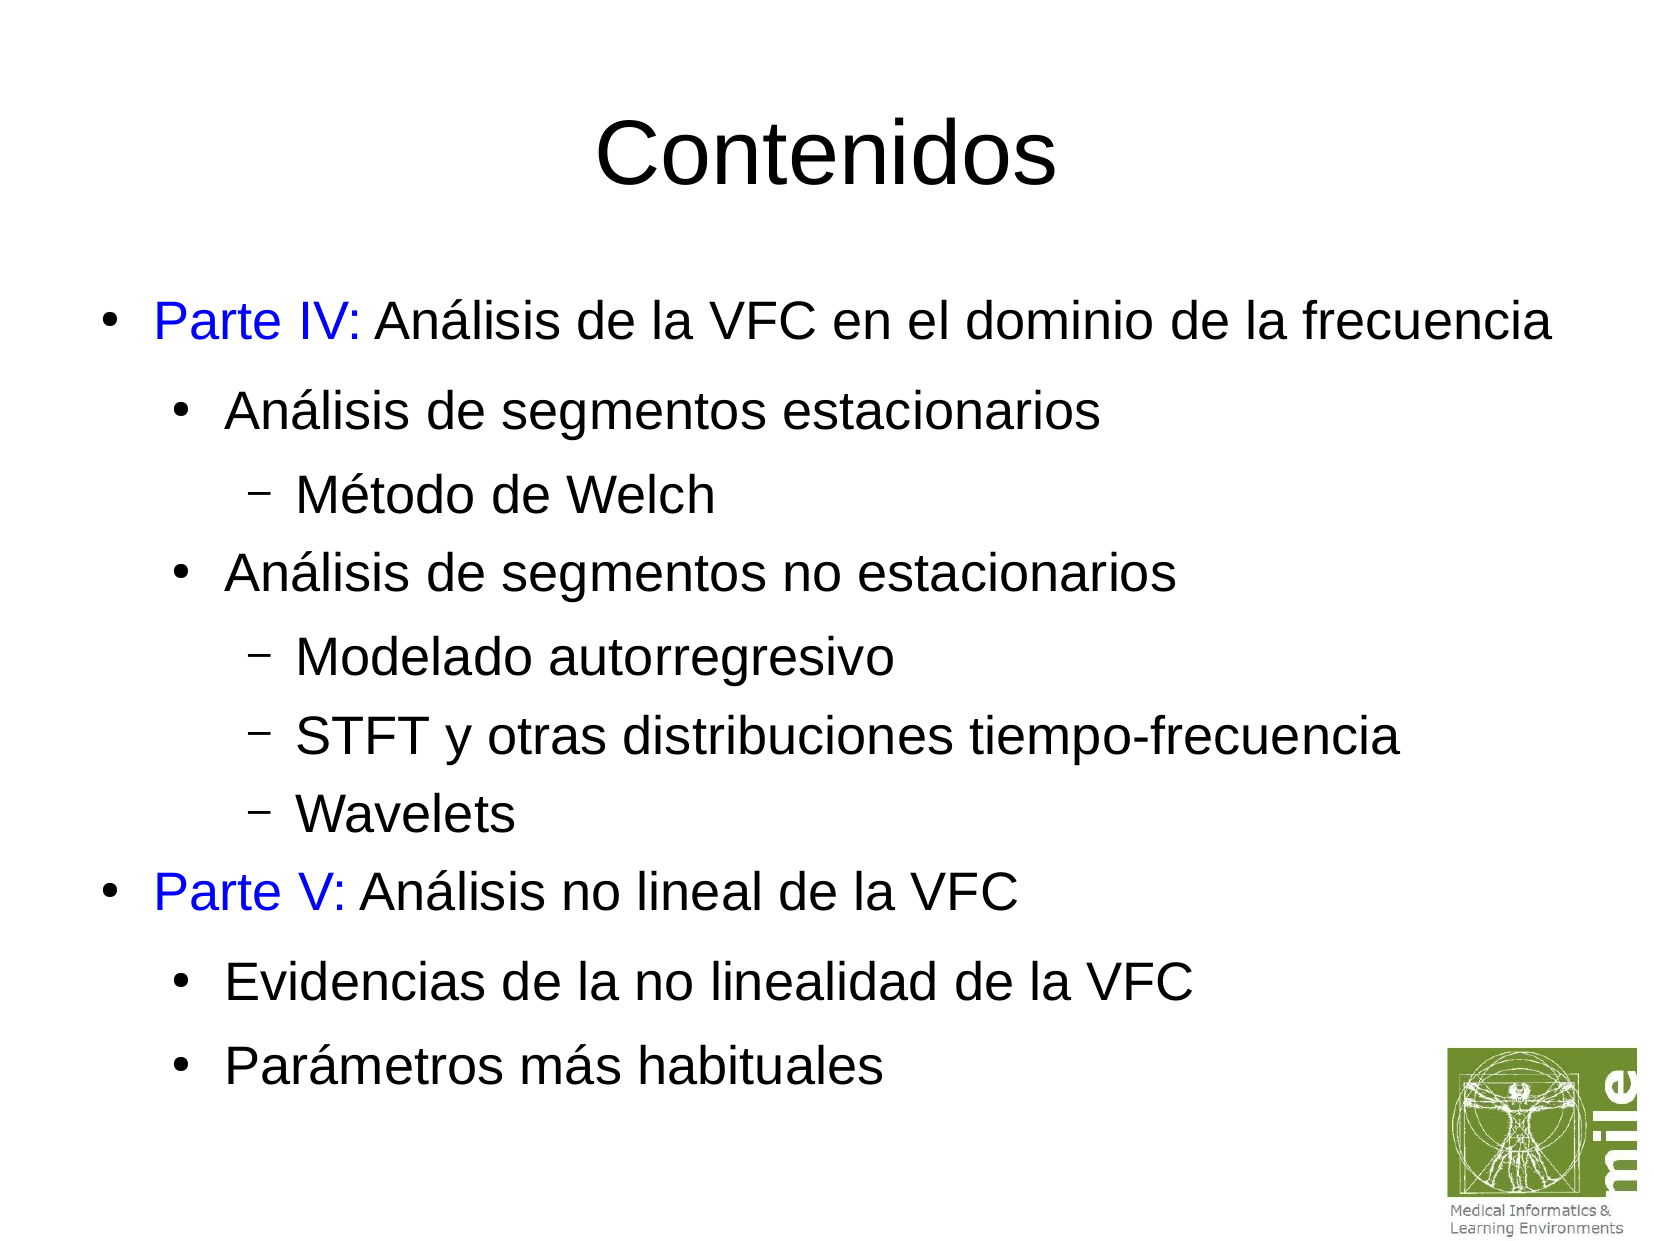

# Contenidos
Parte IV: Análisis de la VFC en el dominio de la frecuencia
Análisis de segmentos estacionarios
Método de Welch
Análisis de segmentos no estacionarios
Modelado autorregresivo
STFT y otras distribuciones tiempo-frecuencia
Wavelets
Parte V: Análisis no lineal de la VFC
Evidencias de la no linealidad de la VFC
Parámetros más habituales